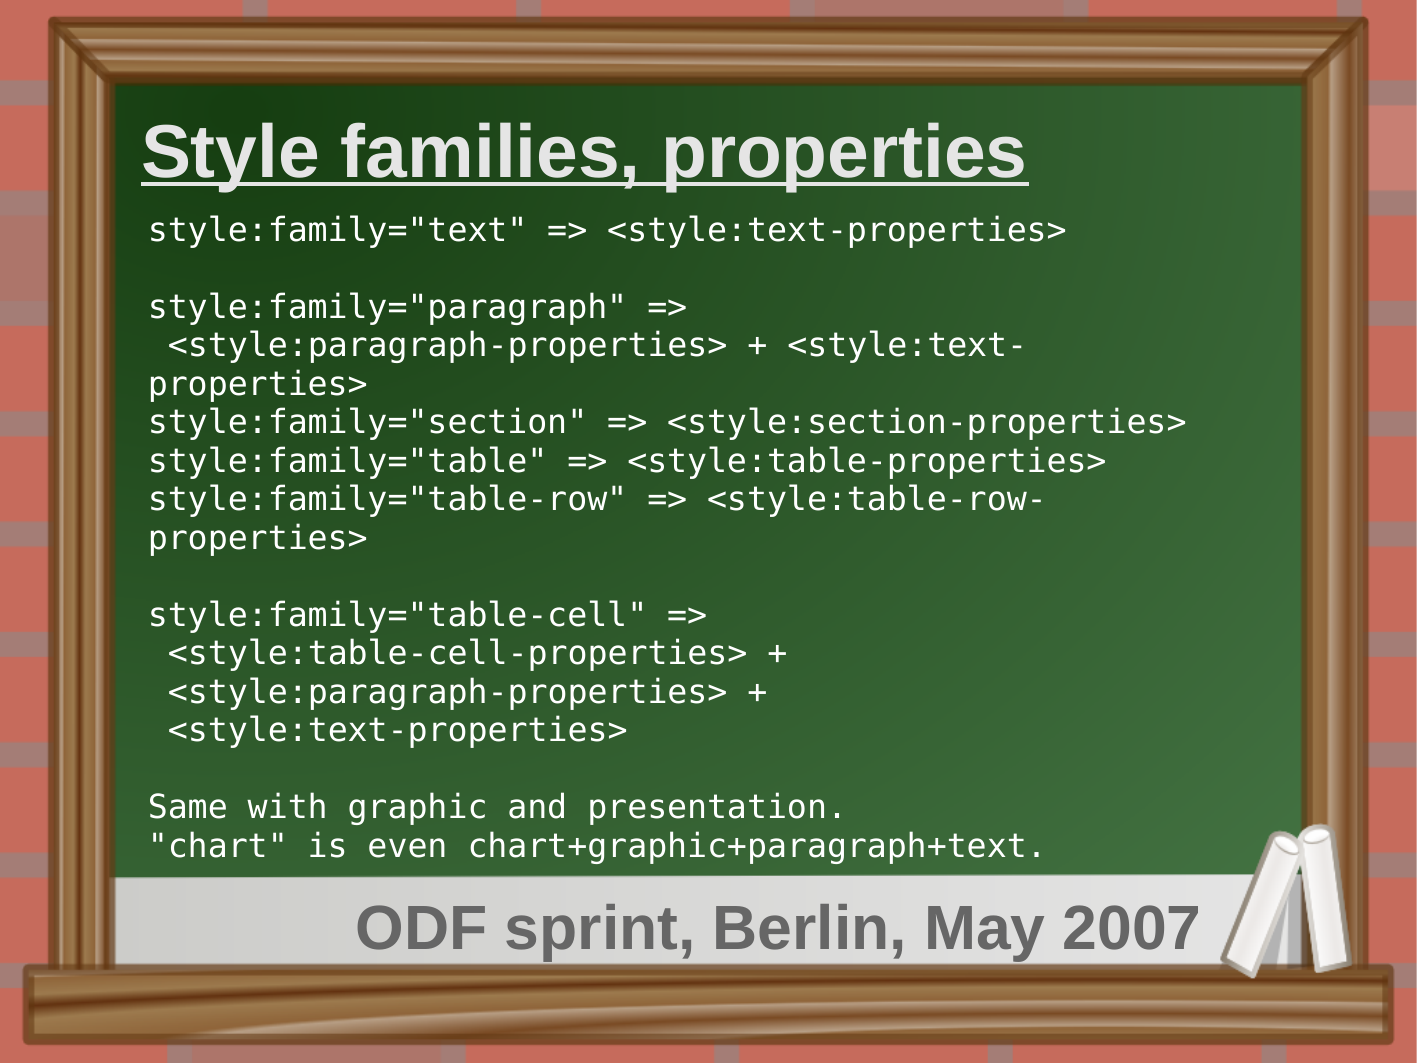

Style families, properties
style:family="text" => <style:text-properties>
style:family="paragraph" =>
 <style:paragraph-properties> + <style:text-properties>
style:family="section" => <style:section-properties>
style:family="table" => <style:table-properties>
style:family="table-row" => <style:table-row-properties>
style:family="table-cell" =>
 <style:table-cell-properties> +
 <style:paragraph-properties> +
 <style:text-properties>
Same with graphic and presentation.
"chart" is even chart+graphic+paragraph+text.